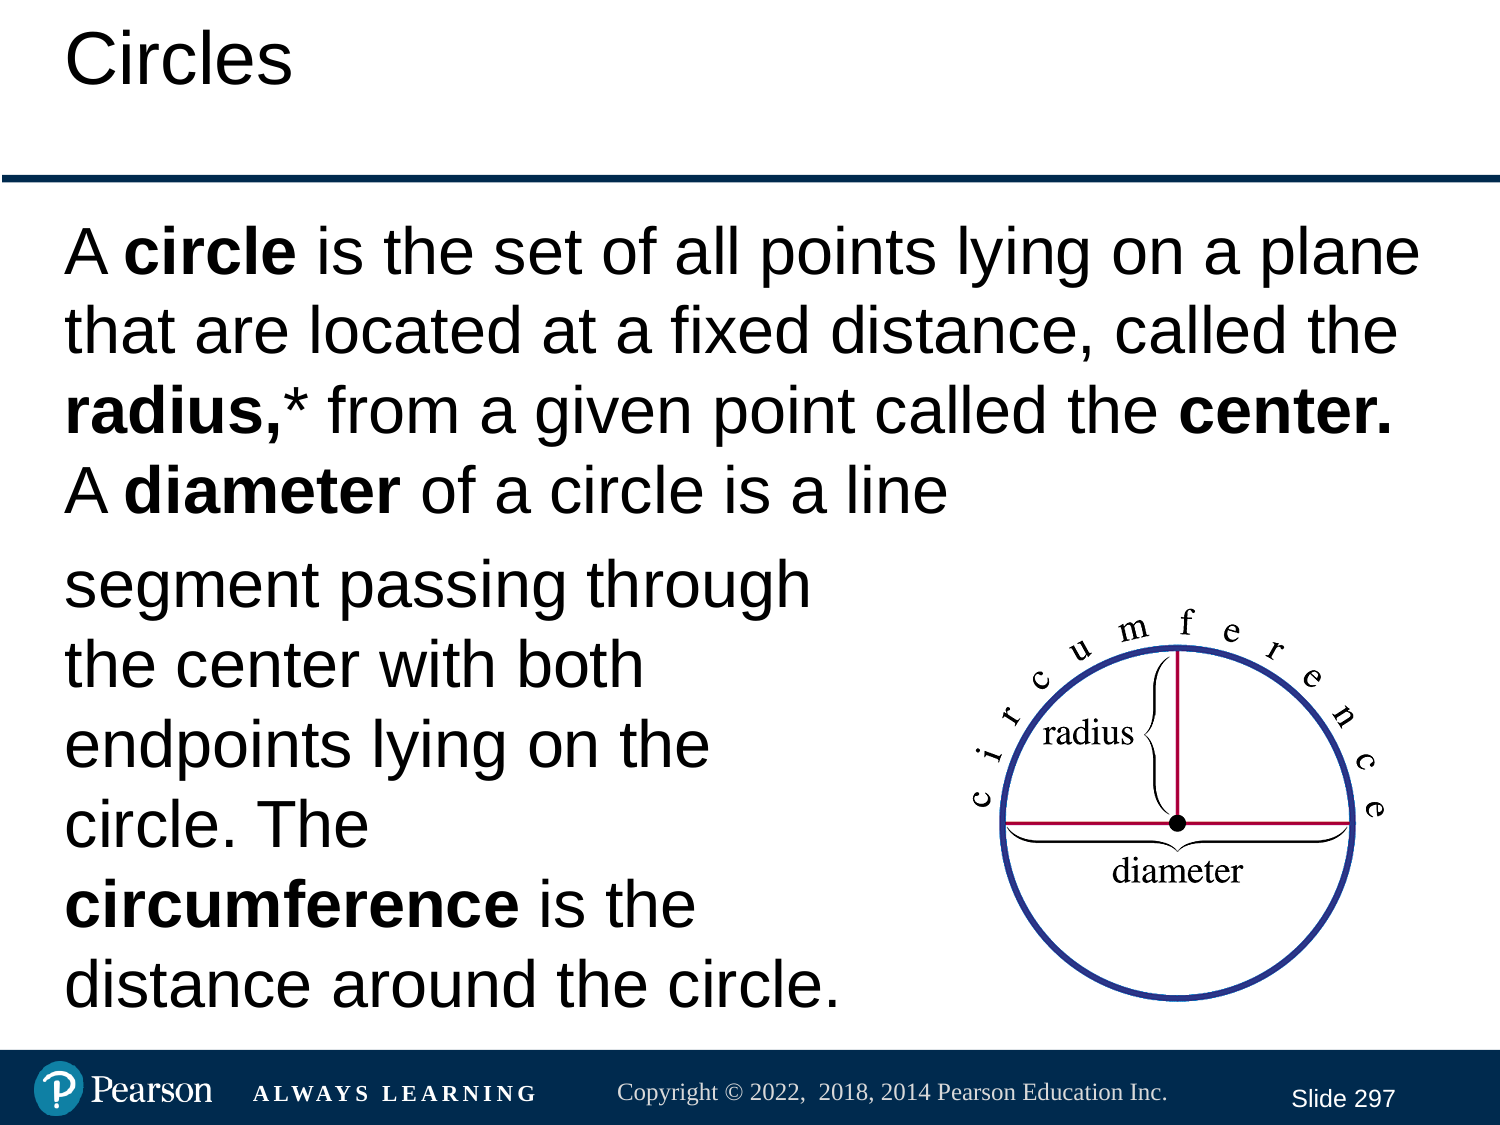

# Circles
A circle is the set of all points lying on a plane that are located at a fixed distance, called the radius,* from a given point called the center. A diameter of a circle is a line
segment passing through
the center with both
endpoints lying on the
circle. The
circumference is the
distance around the circle.